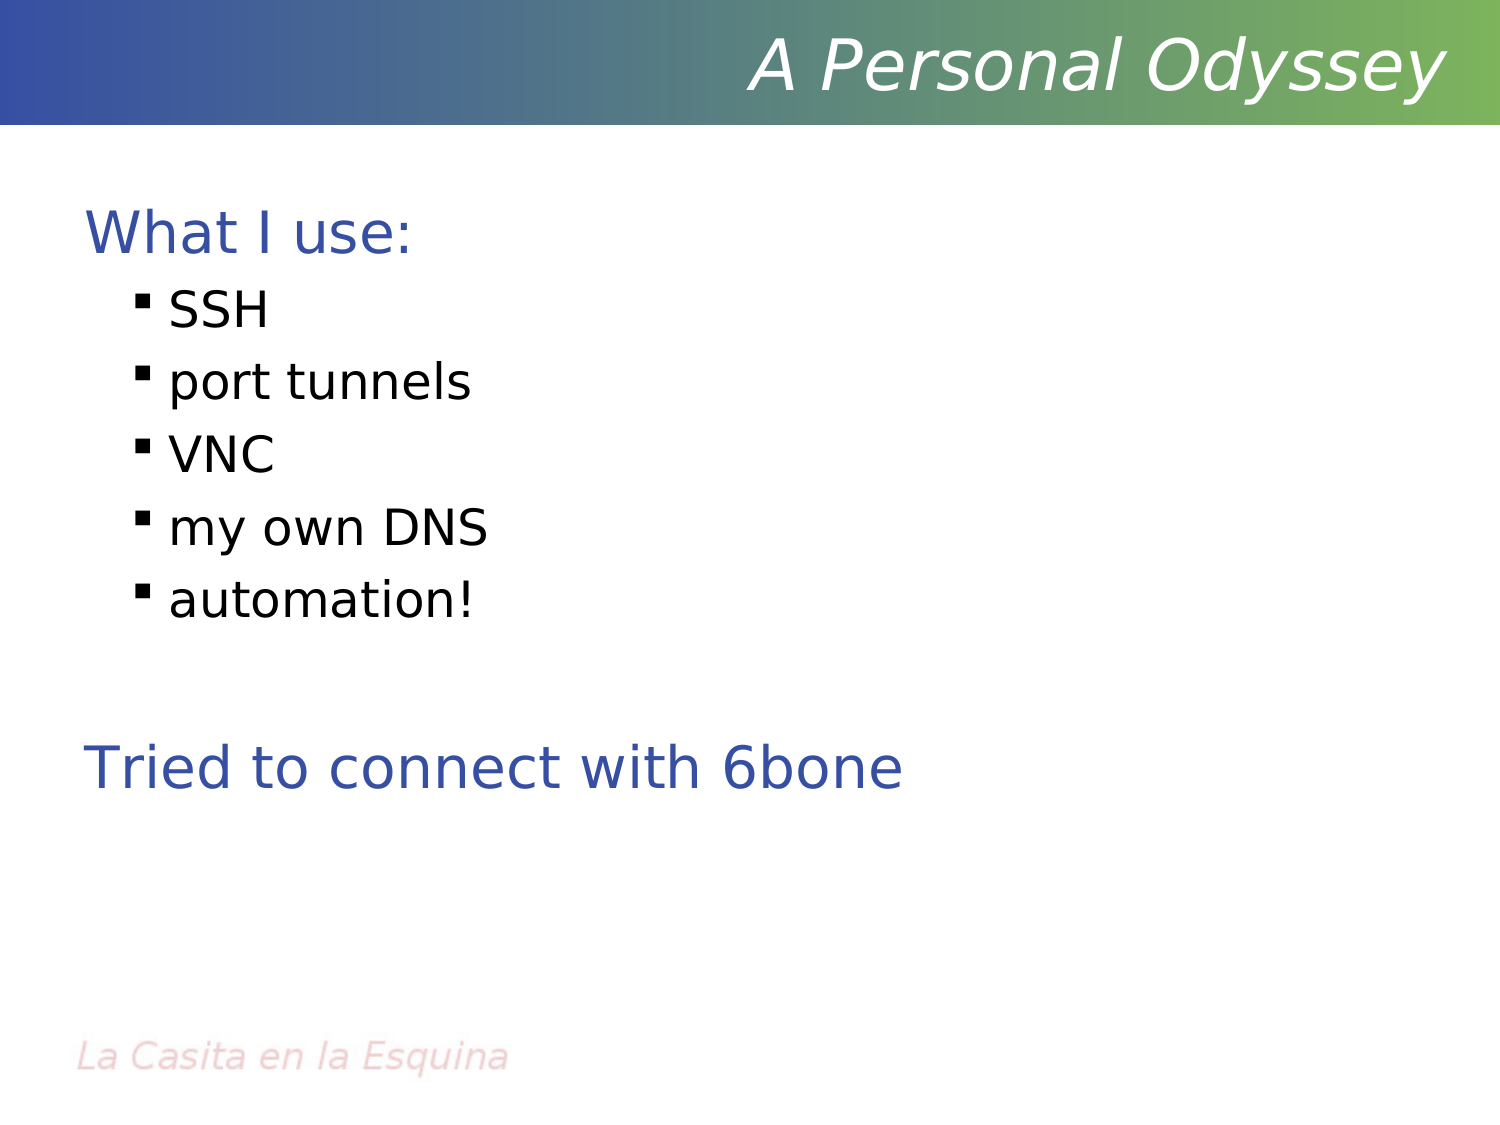

# A Personal Odyssey
What I use:
SSH
port tunnels
VNC
my own DNS
automation!
Tried to connect with 6bone